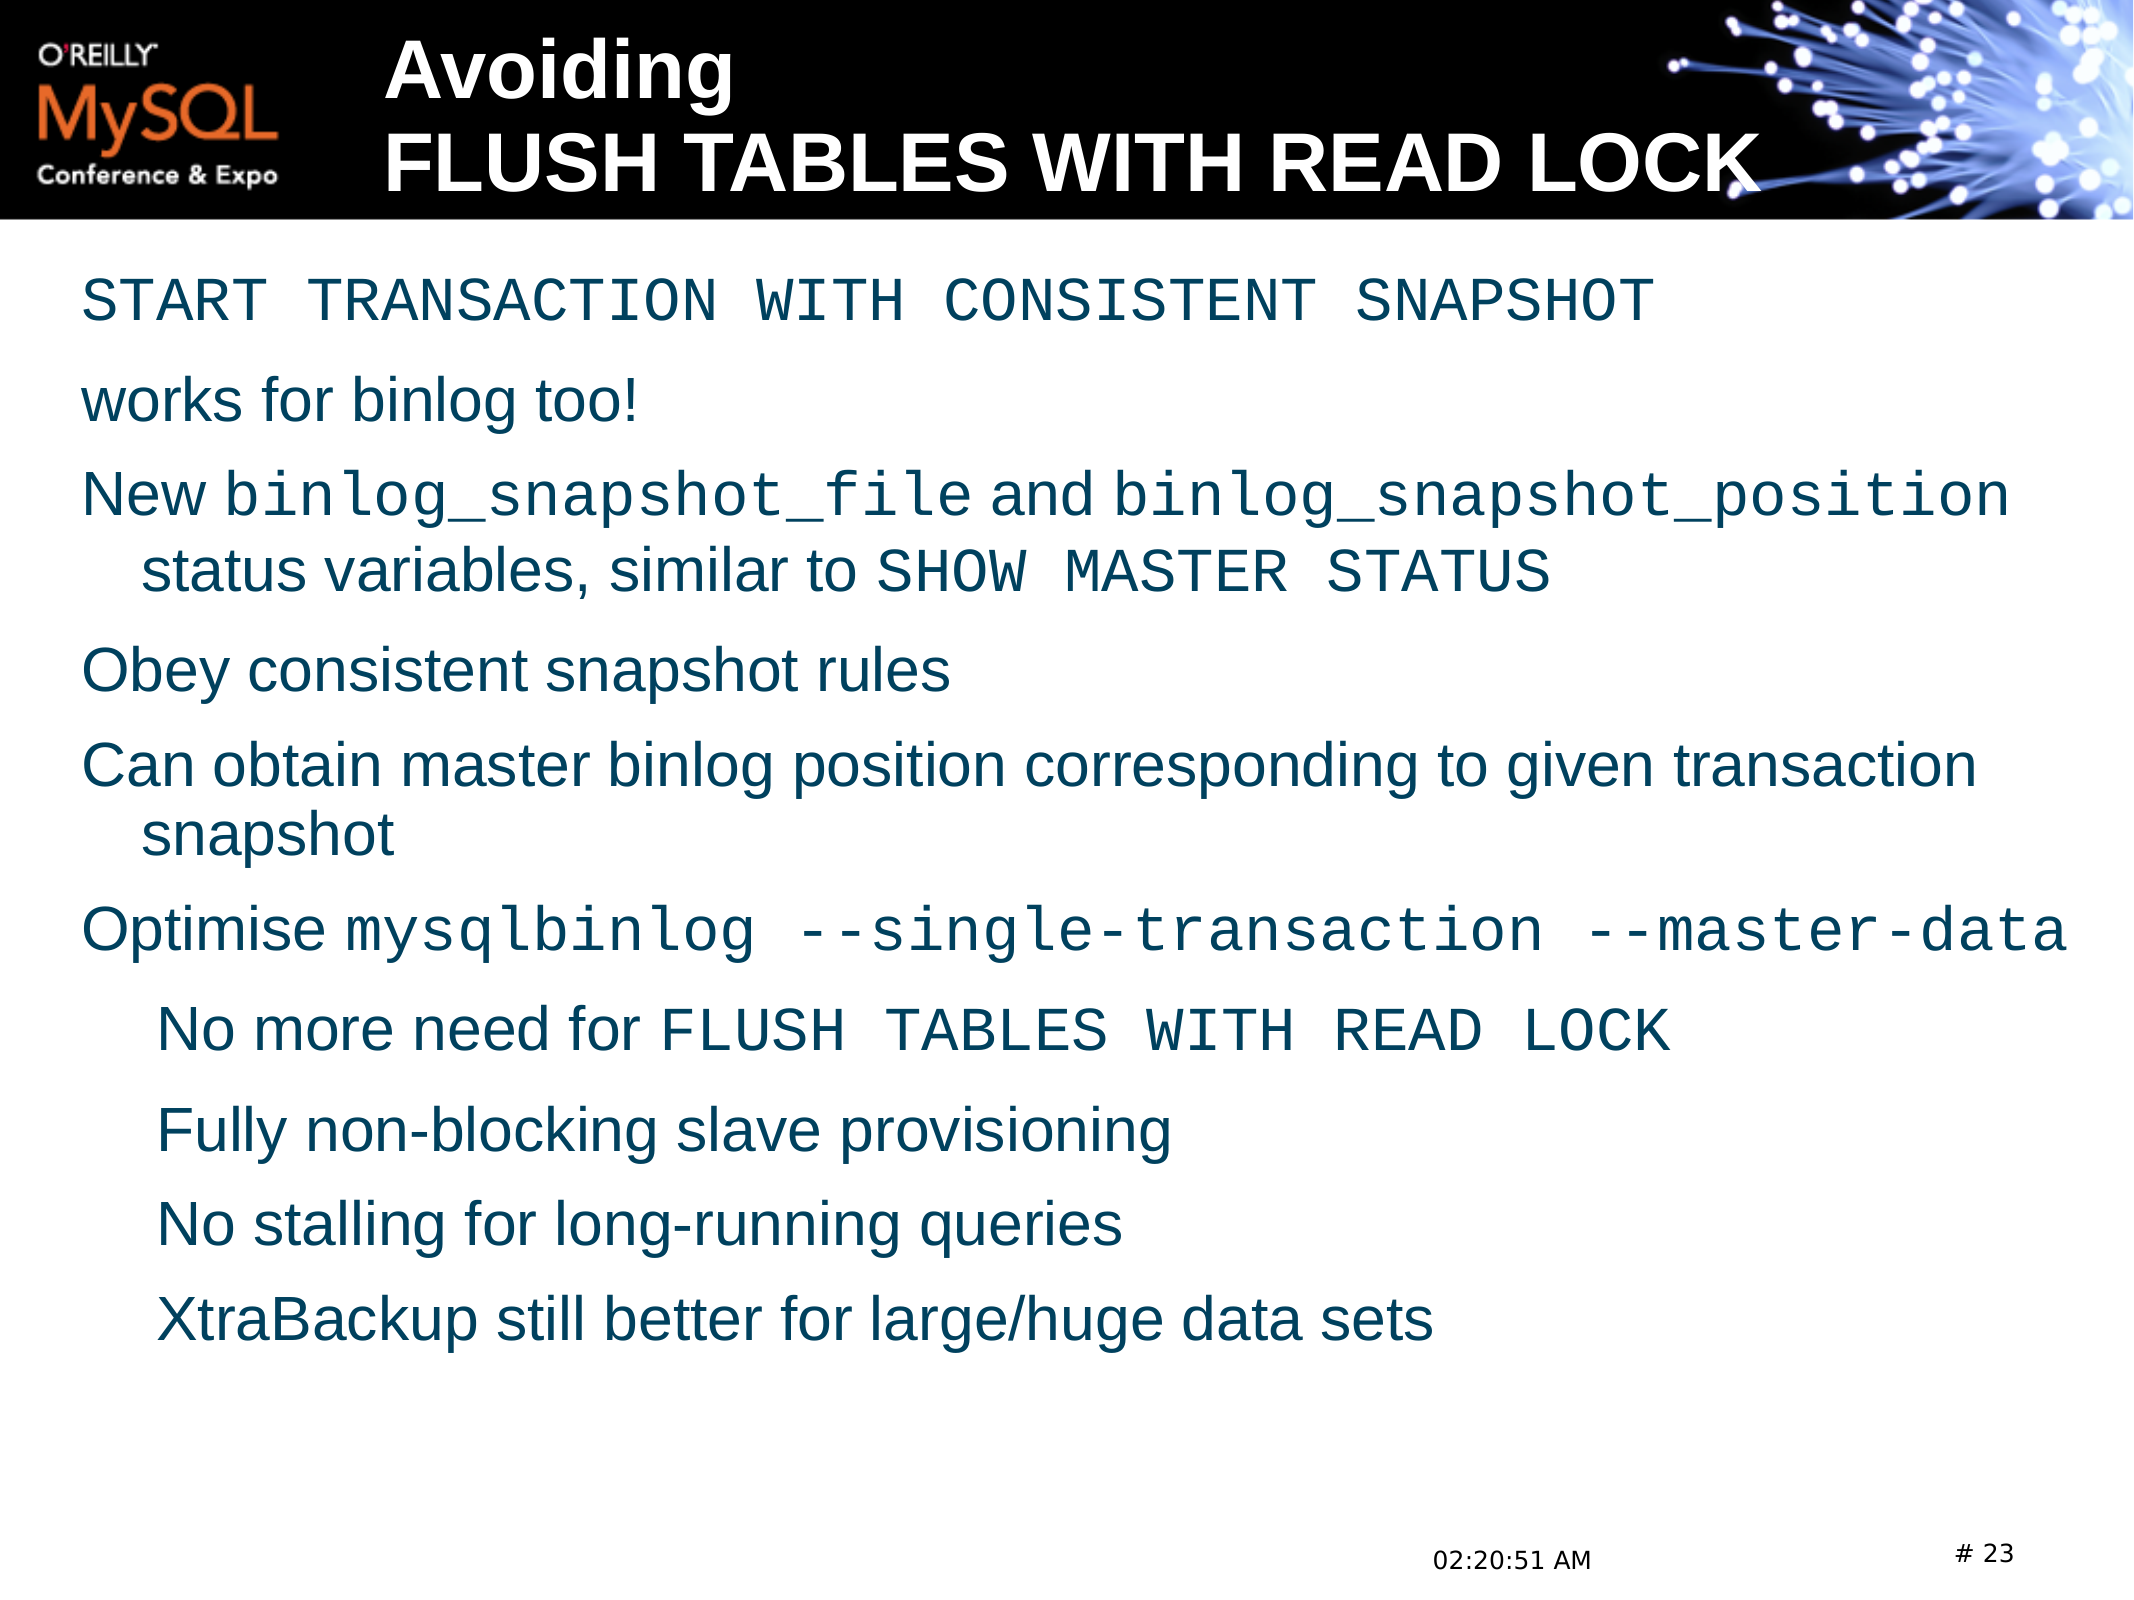

# Avoiding FLUSH TABLES WITH READ LOCK
START TRANSACTION WITH CONSISTENT SNAPSHOT
works for binlog too!
New binlog_snapshot_file and binlog_snapshot_position status variables, similar to SHOW MASTER STATUS
Obey consistent snapshot rules
Can obtain master binlog position corresponding to given transaction snapshot
Optimise mysqlbinlog --single-transaction --master-data
No more need for FLUSH TABLES WITH READ LOCK
Fully non-blocking slave provisioning
No stalling for long-running queries
XtraBackup still better for large/huge data sets